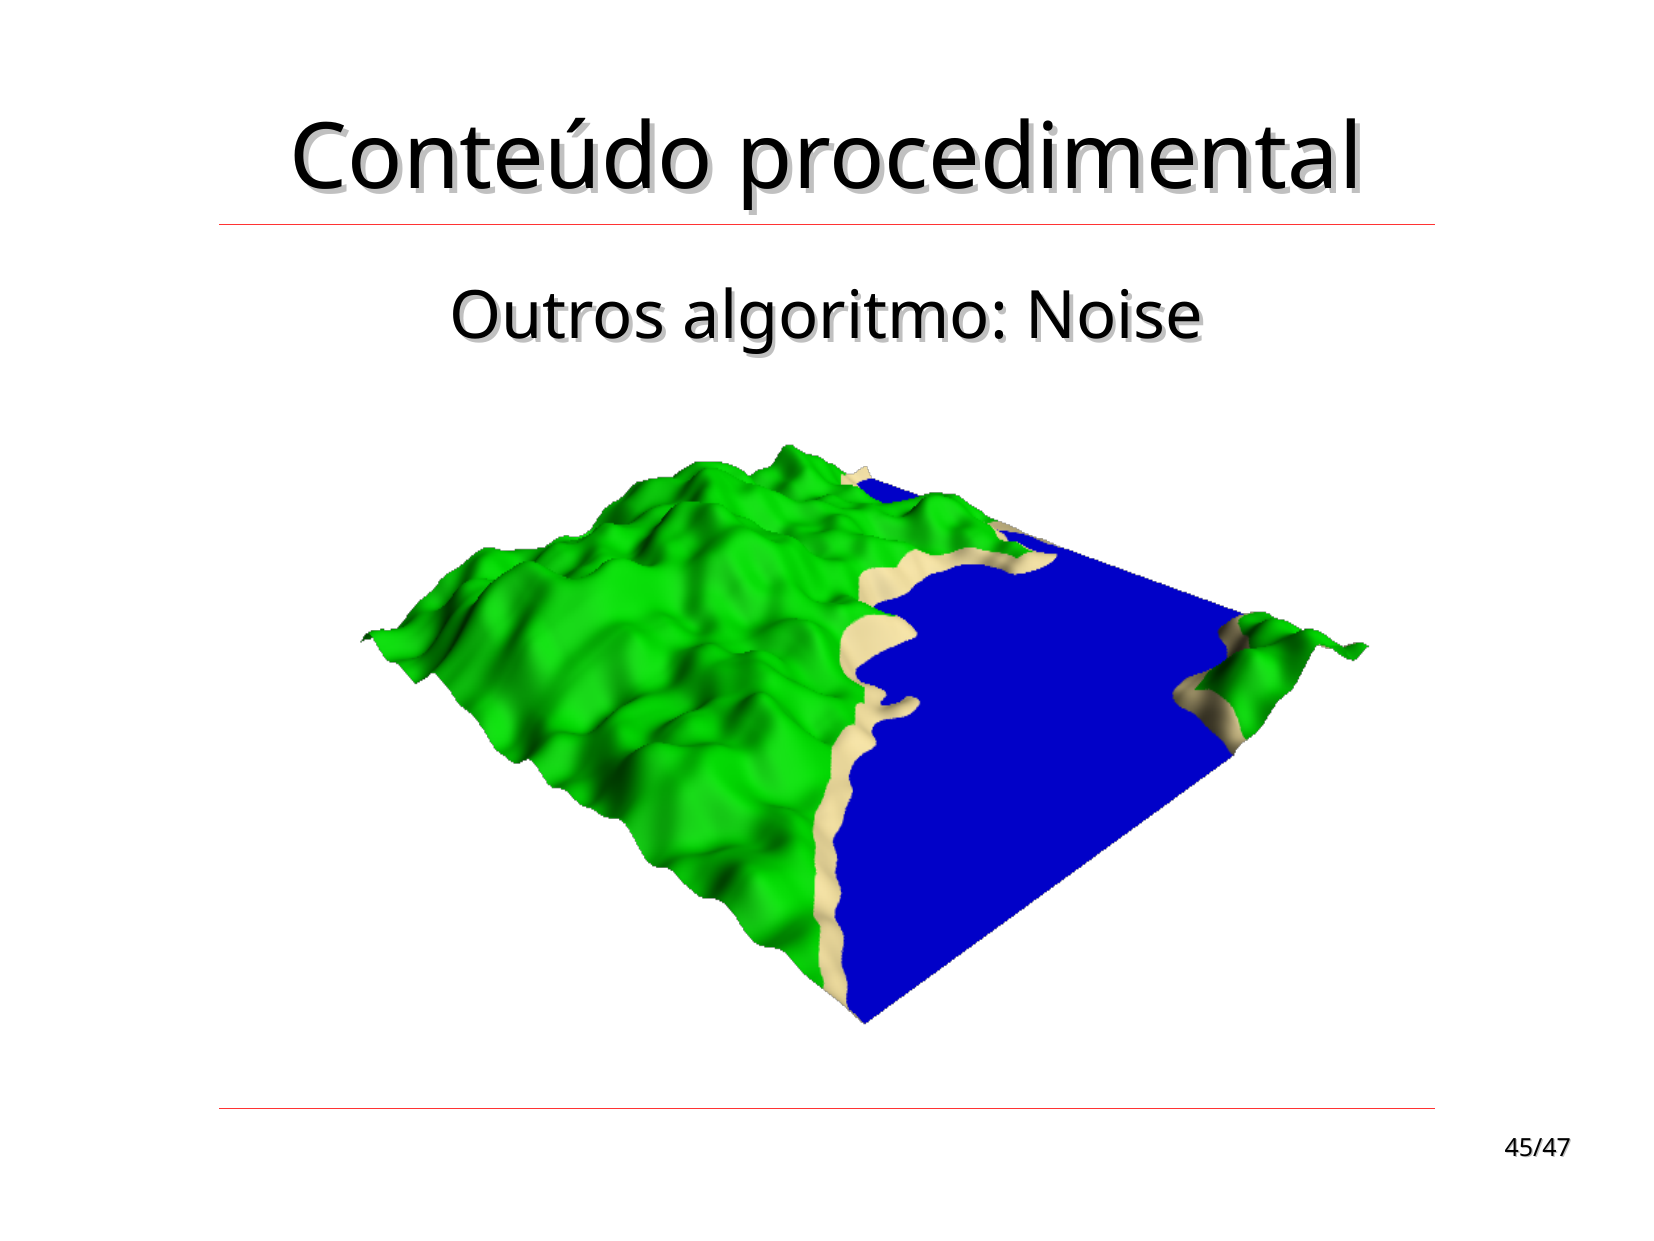

# Conteúdo procedimental
Outros algoritmo: Noise
45